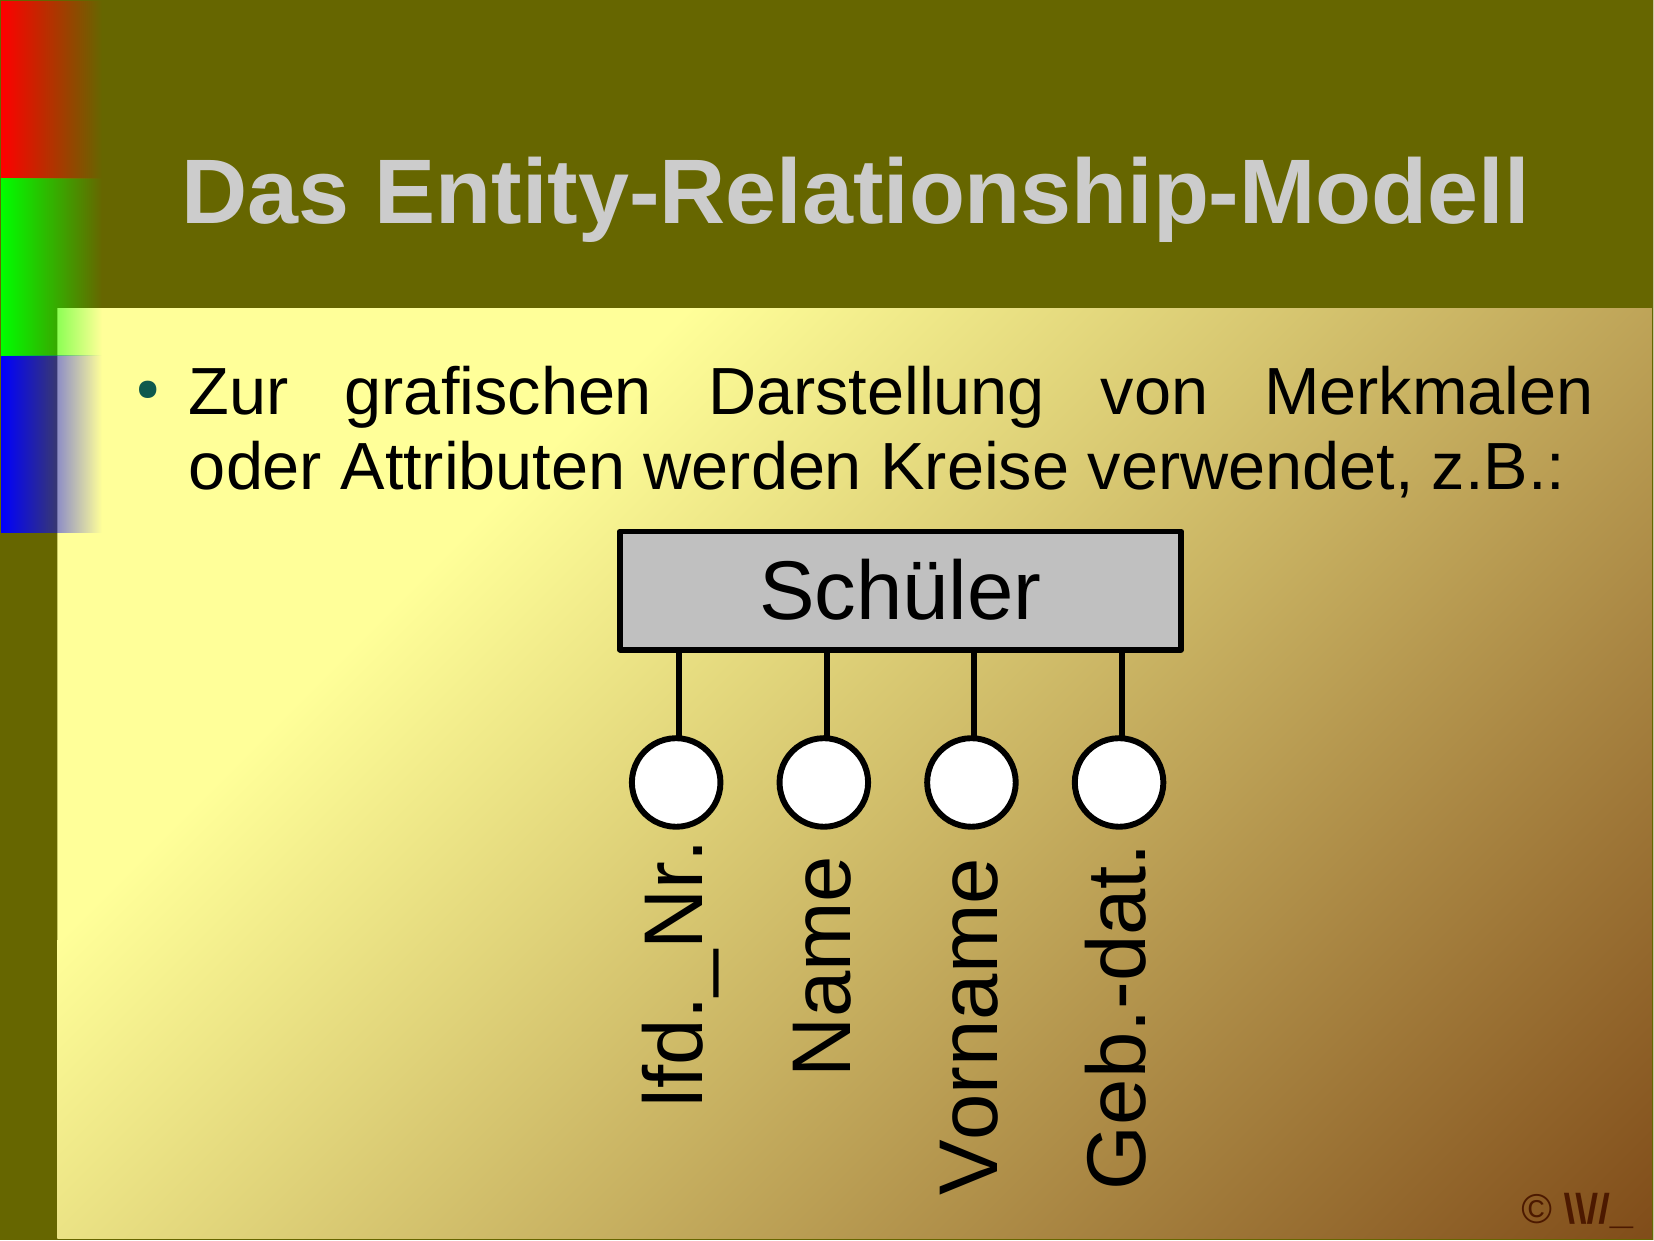

# Das Entity-Relationship-Modell
Zur grafischen Darstellung von Merkmalen oder Attributen werden Kreise verwendet, z.B.:
Schüler
lfd._Nr.
Name
Geb.-dat.
Vorname